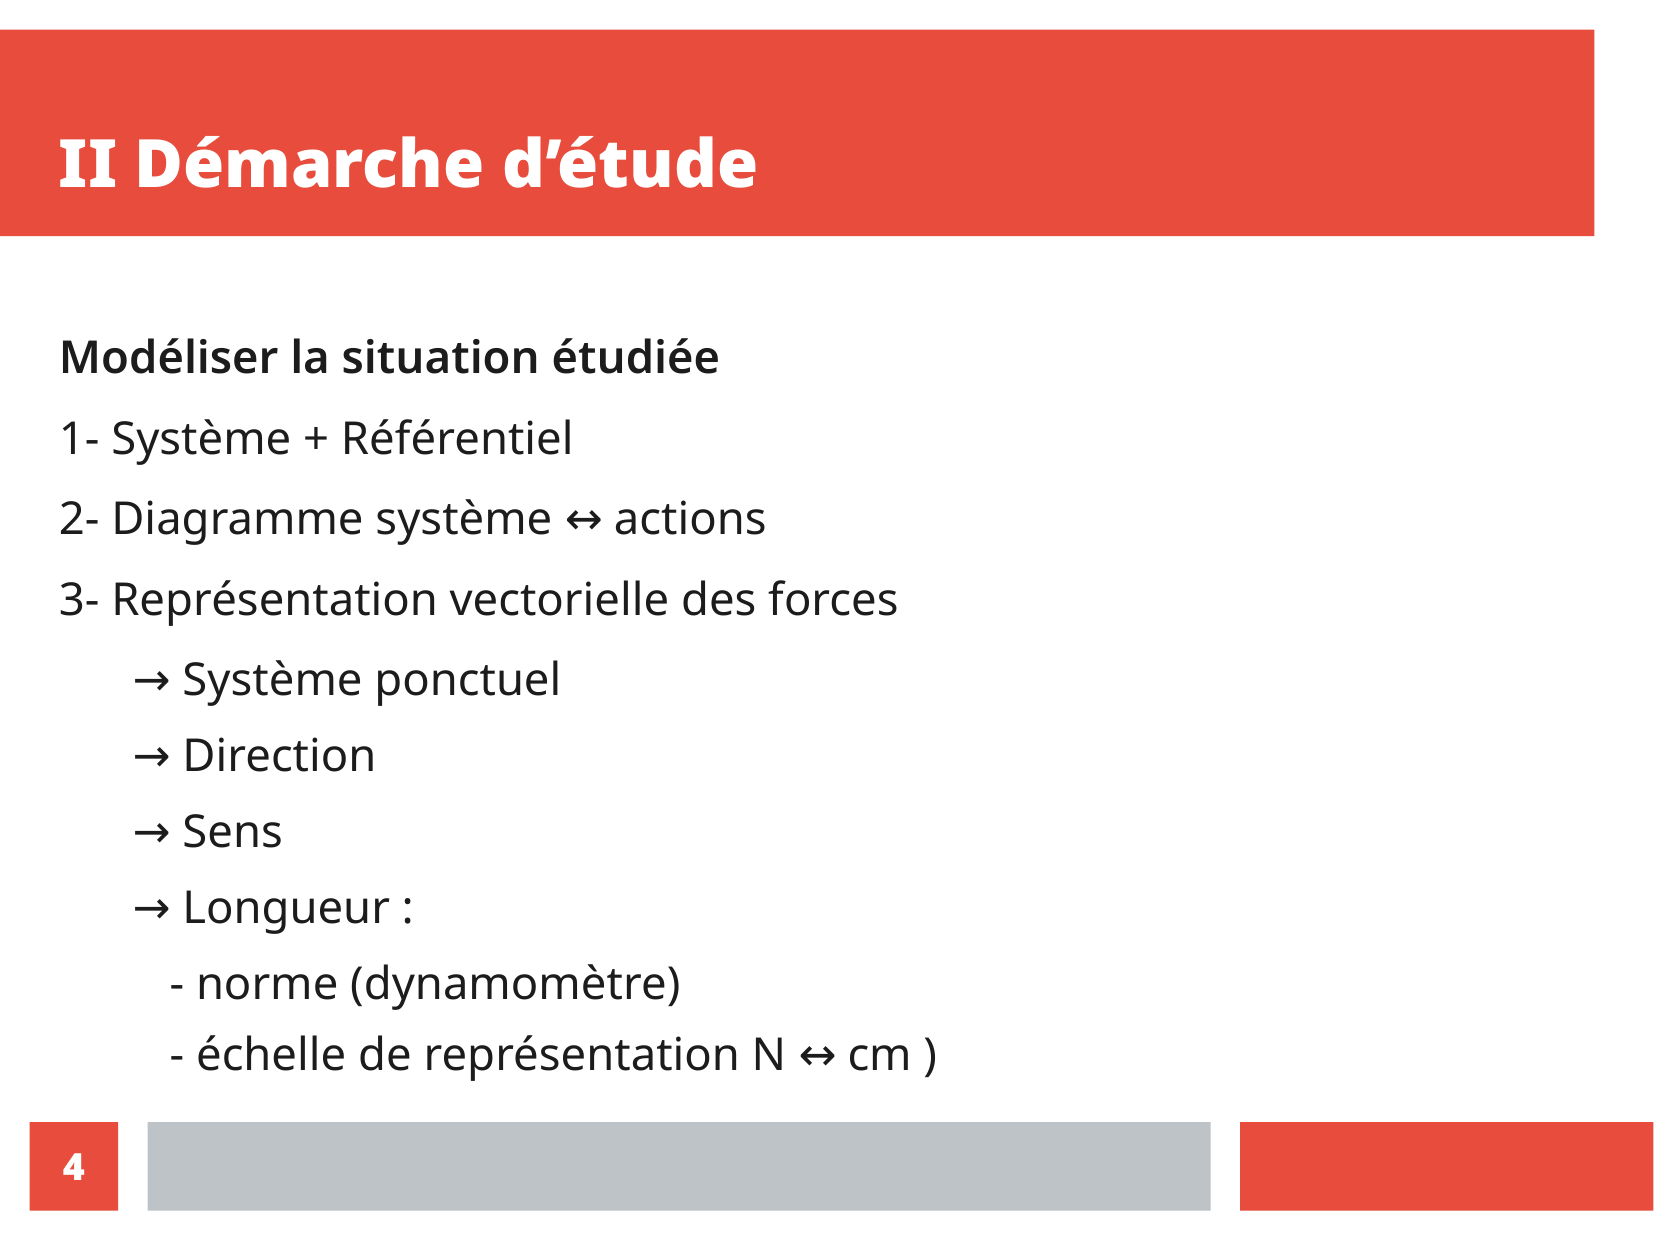

# II Démarche d’étude
Modéliser la situation étudiée
1- Système + Référentiel
2- Diagramme système ↔ actions
3- Représentation vectorielle des forces
→ Système ponctuel
→ Direction
→ Sens
→ Longueur :
- norme (dynamomètre)
- échelle de représentation N ↔ cm )
4